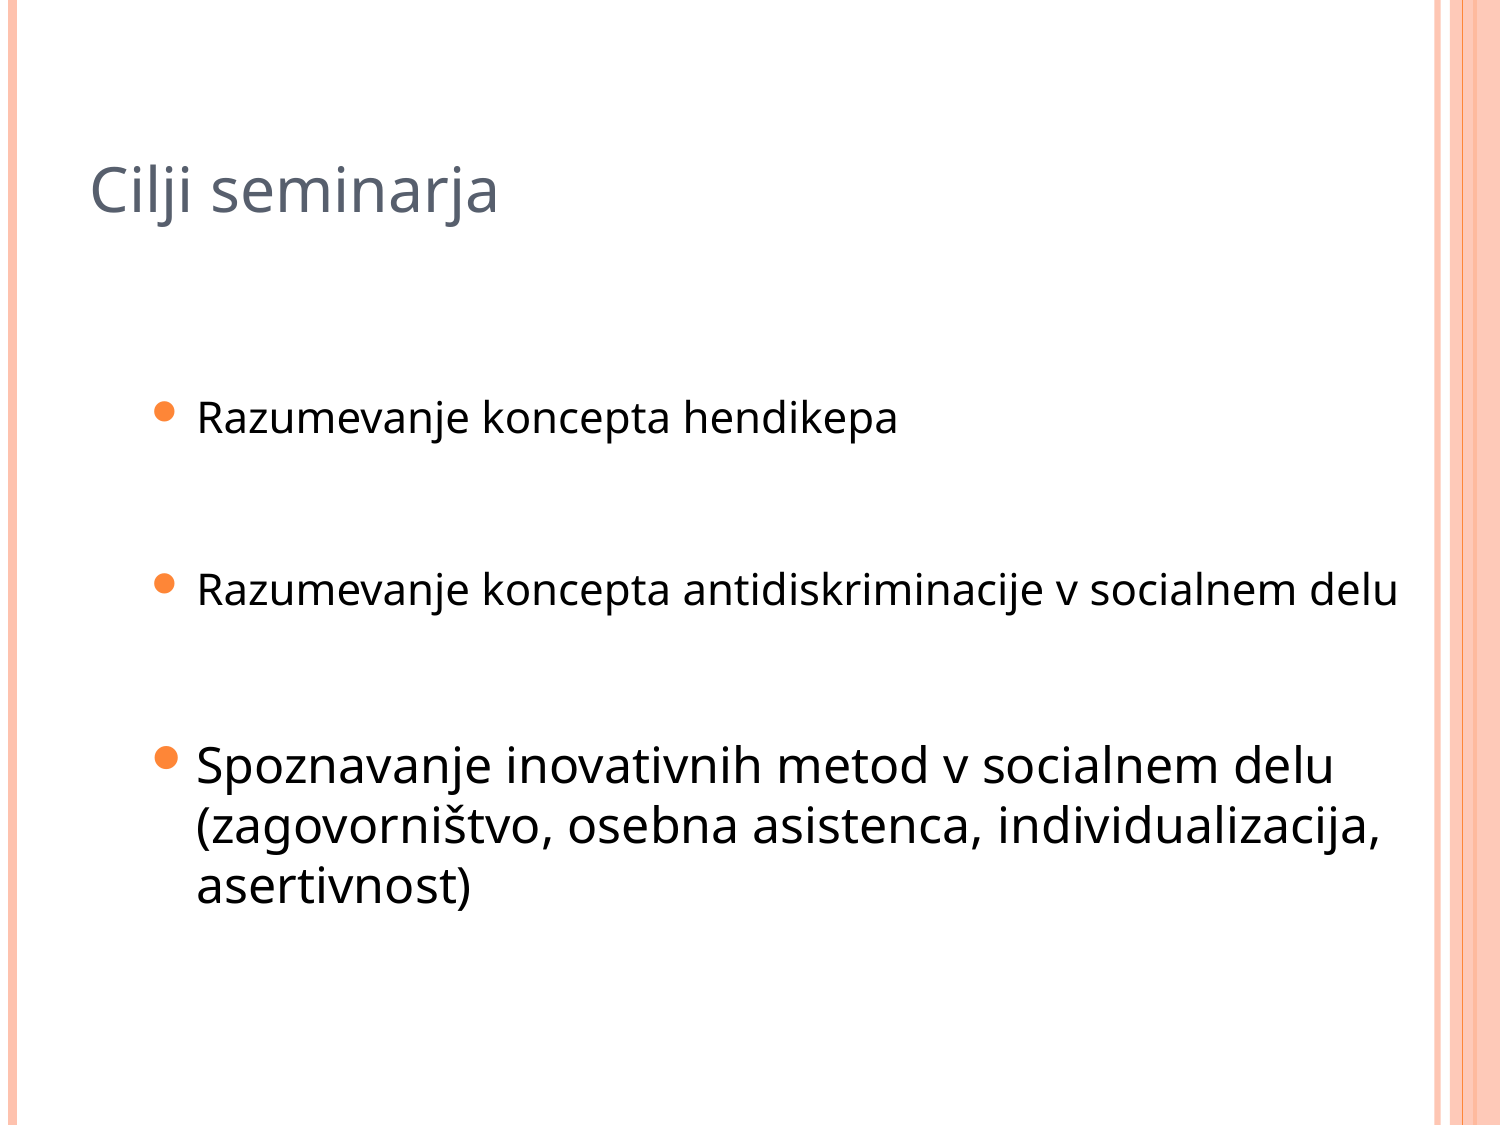

# Cilji seminarja
Razumevanje koncepta hendikepa
Razumevanje koncepta antidiskriminacije v socialnem delu
Spoznavanje inovativnih metod v socialnem delu (zagovorništvo, osebna asistenca, individualizacija, asertivnost)